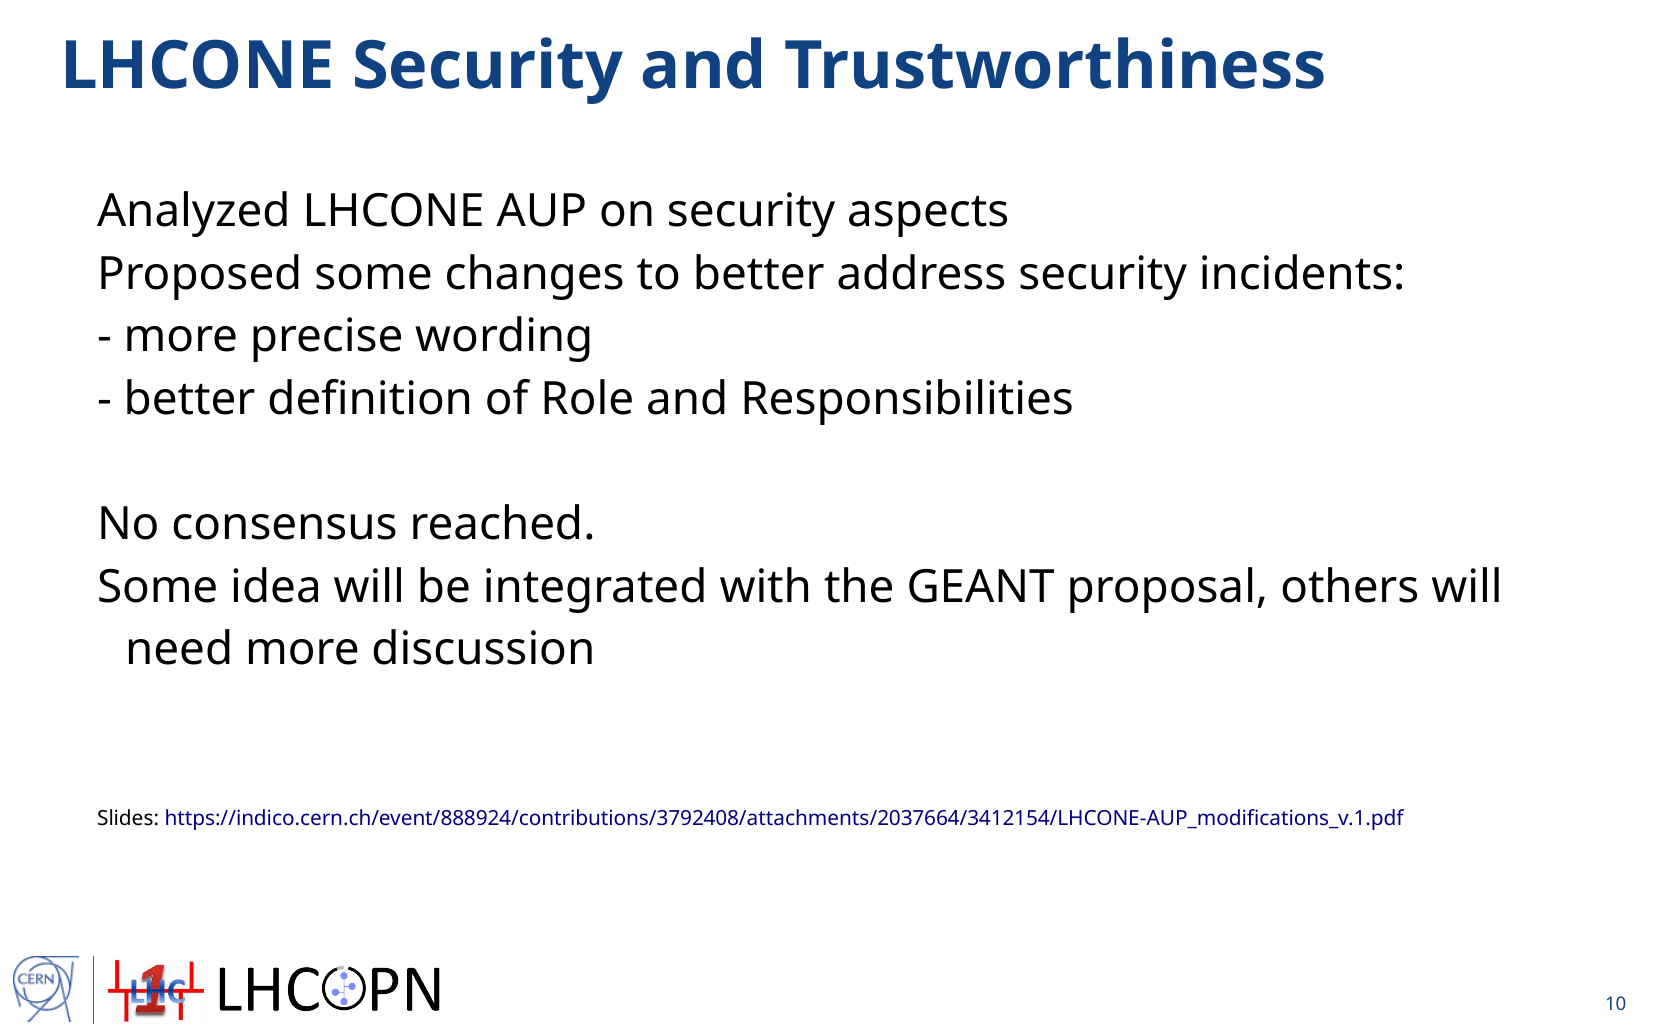

# LHCONE Security and Trustworthiness
Analyzed LHCONE AUP on security aspects
Proposed some changes to better address security incidents:
- more precise wording
- better definition of Role and Responsibilities
No consensus reached.
Some idea will be integrated with the GEANT proposal, others will need more discussion
Slides: https://indico.cern.ch/event/888924/contributions/3792408/attachments/2037664/3412154/LHCONE-AUP_modifications_v.1.pdf